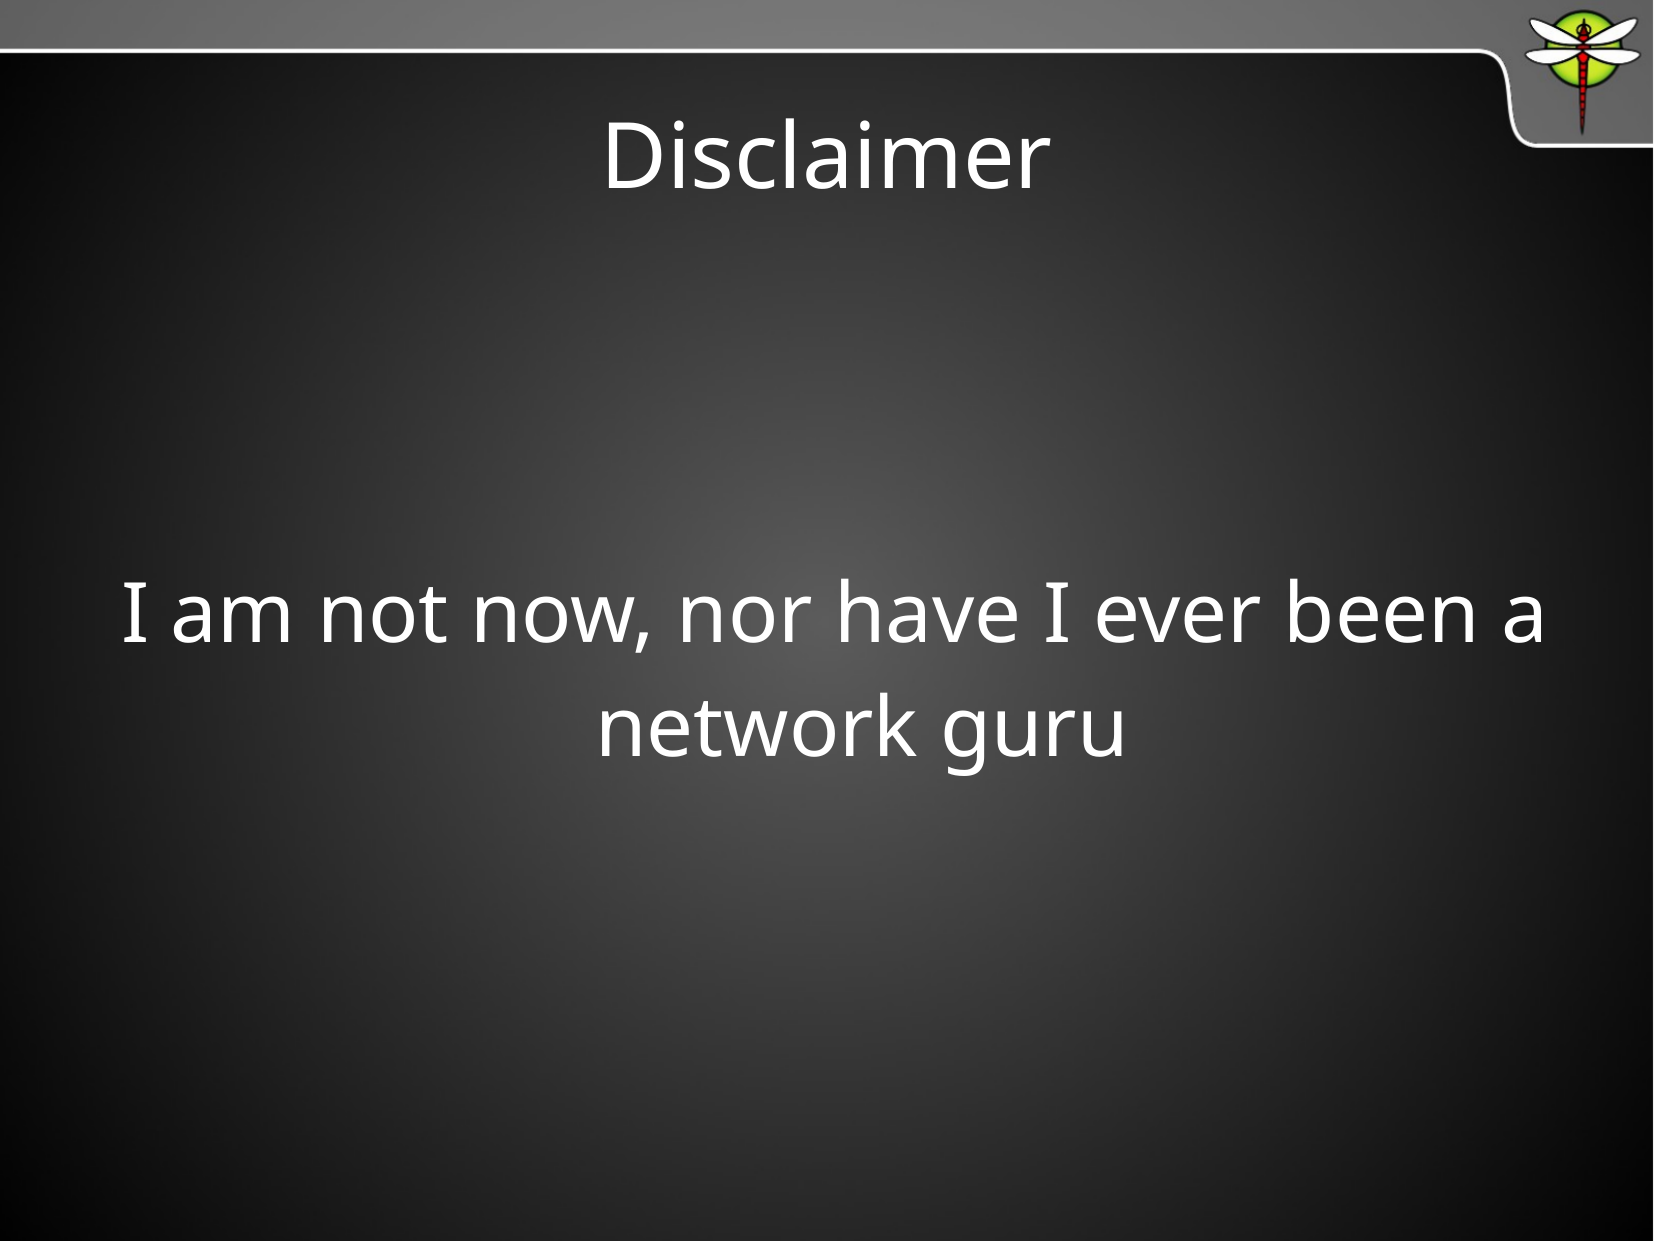

# Disclaimer
I am not now, nor have I ever been a network guru